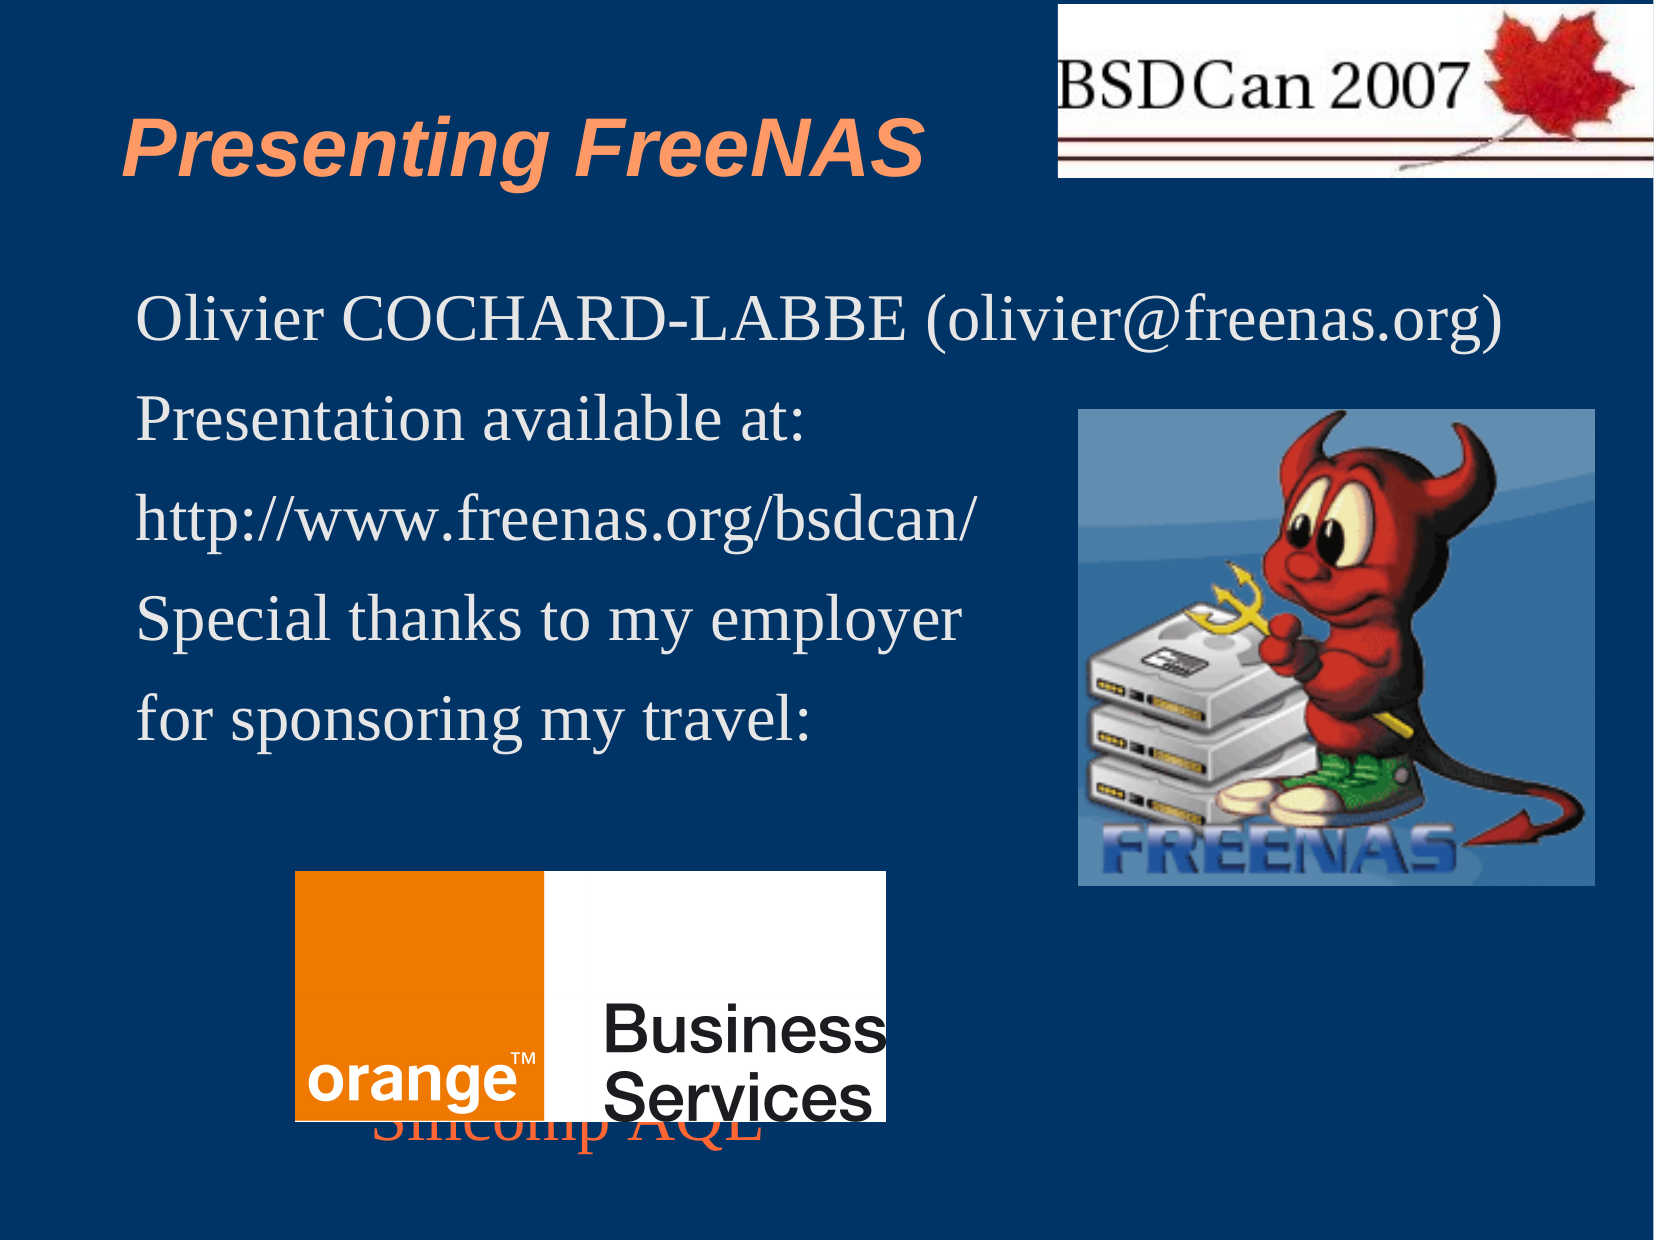

# Presenting FreeNAS
Olivier COCHARD-LABBE (olivier@freenas.org)
Presentation available at:
http://www.freenas.org/bsdcan/
Special thanks to my employer
for sponsoring my travel:
 Silicomp AQL